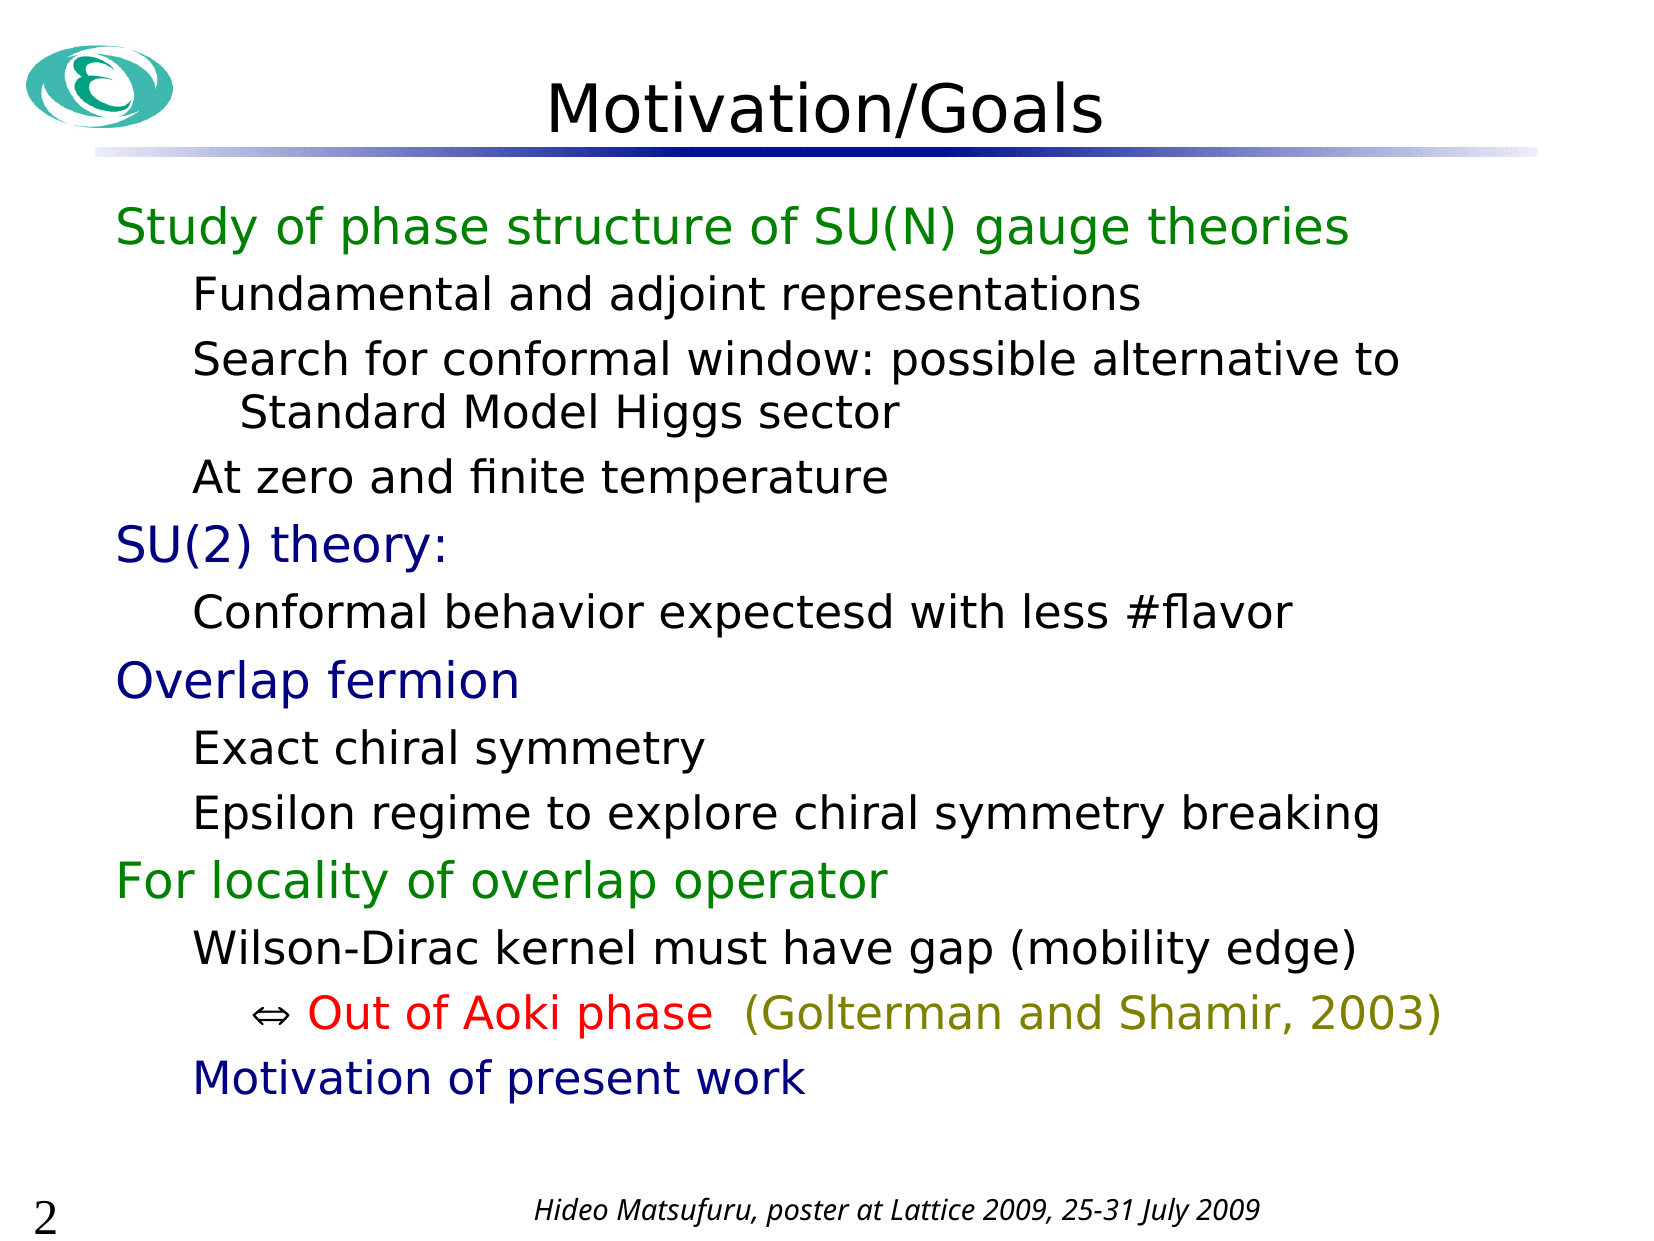

# Motivation/Goals
Study of phase structure of SU(N) gauge theories
Fundamental and adjoint representations
Search for conformal window: possible alternative to Standard Model Higgs sector
At zero and finite temperature
SU(2) theory:
Conformal behavior expectesd with less #flavor
Overlap fermion
Exact chiral symmetry
Epsilon regime to explore chiral symmetry breaking
For locality of overlap operator
Wilson-Dirac kernel must have gap (mobility edge)
  Out of Aoki phase (Golterman and Shamir, 2003)
Motivation of present work